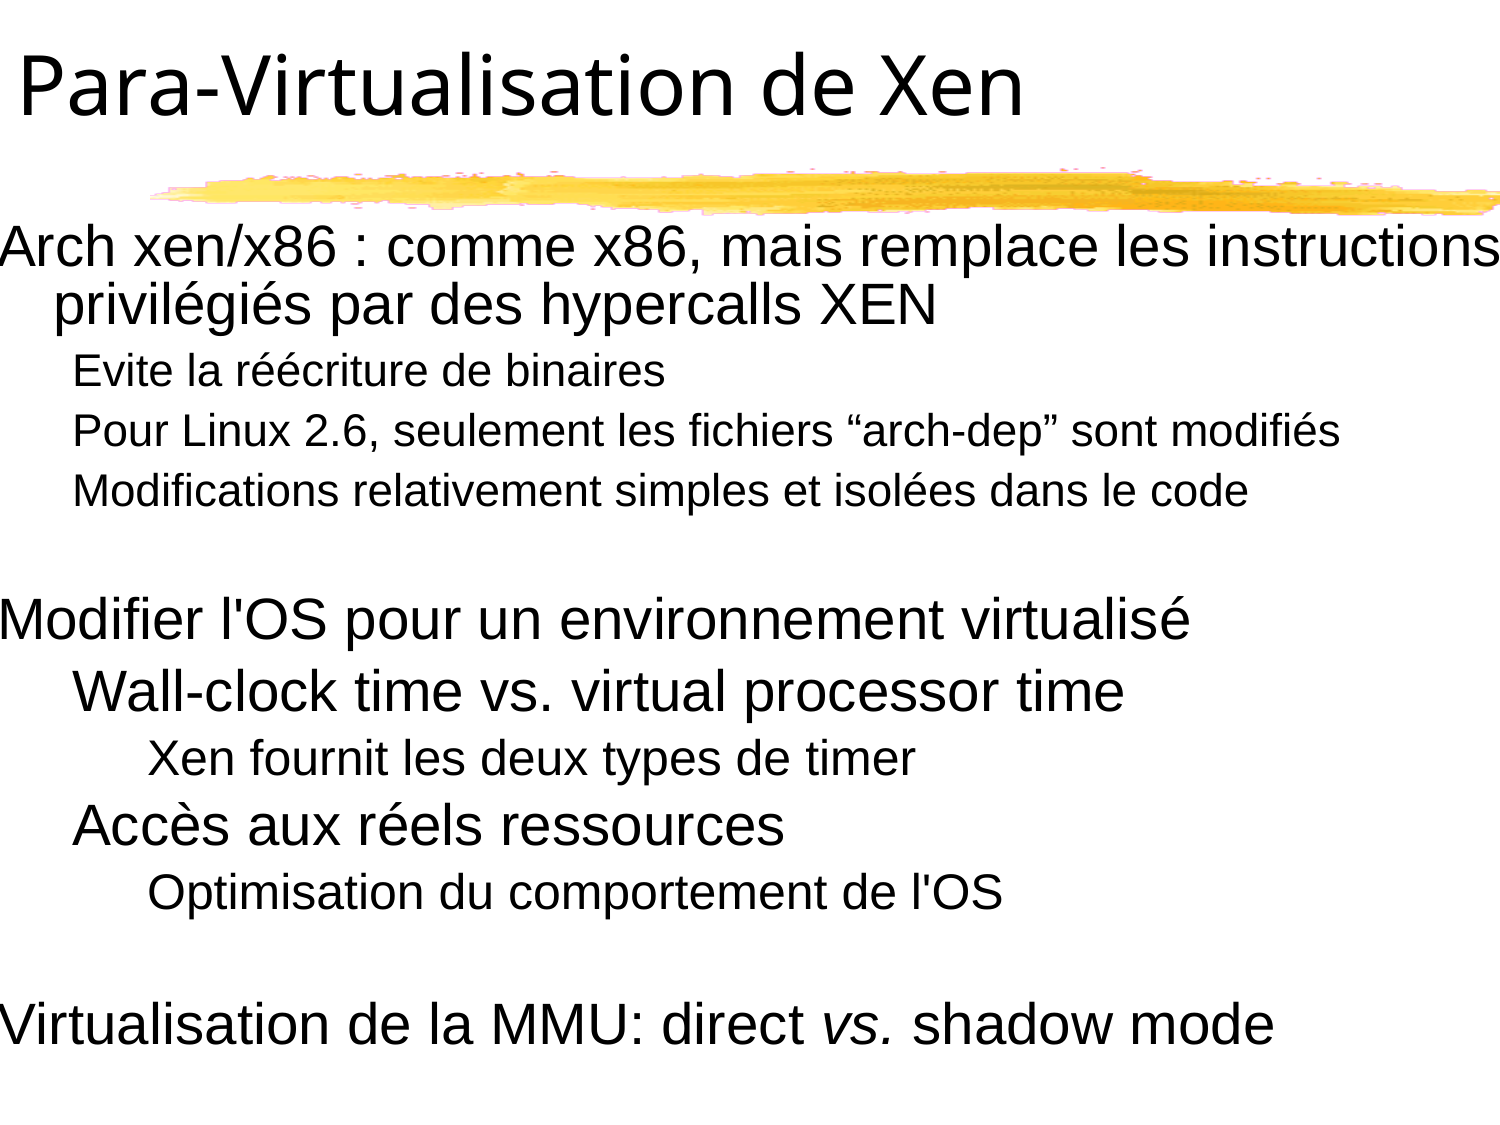

# Para-Virtualisation de Xen
Arch xen/x86 : comme x86, mais remplace les instructions privilégiés par des hypercalls XEN
Evite la réécriture de binaires
Pour Linux 2.6, seulement les fichiers “arch-dep” sont modifiés
Modifications relativement simples et isolées dans le code
Modifier l'OS pour un environnement virtualisé
Wall-clock time vs. virtual processor time
Xen fournit les deux types de timer
Accès aux réels ressources
Optimisation du comportement de l'OS
Virtualisation de la MMU: direct vs. shadow mode